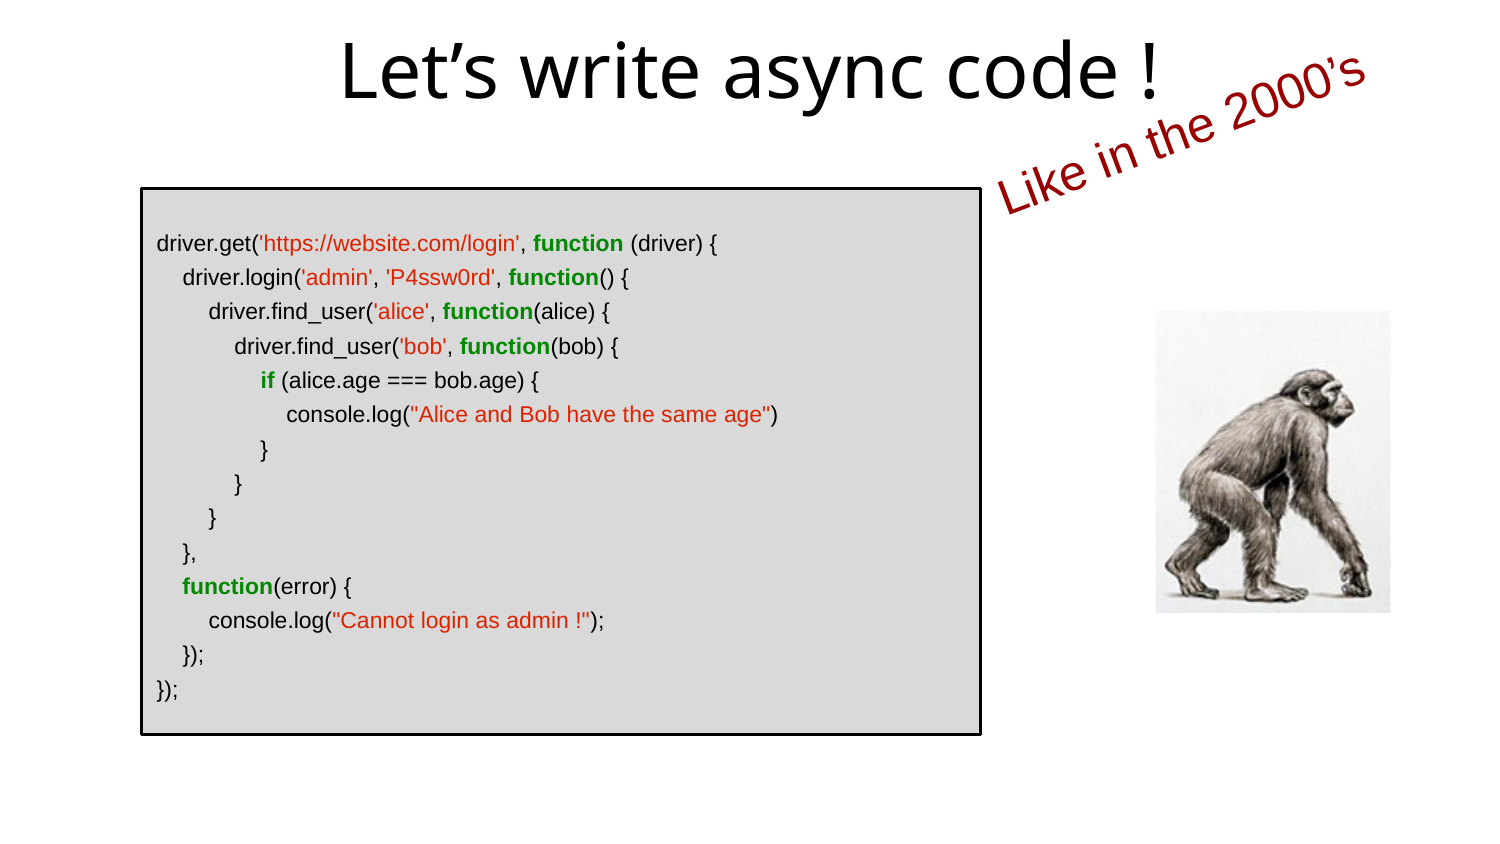

Let’s write async code !
Like in the 2000’s
driver.get('https://website.com/login', function (driver) {
 driver.login('admin', 'P4ssw0rd', function() {
 driver.find_user('alice', function(alice) {
 driver.find_user('bob', function(bob) {
 if (alice.age === bob.age) {
 console.log("Alice and Bob have the same age")
 }
 }
 }
 },
 function(error) {
 console.log("Cannot login as admin !");
 });
});